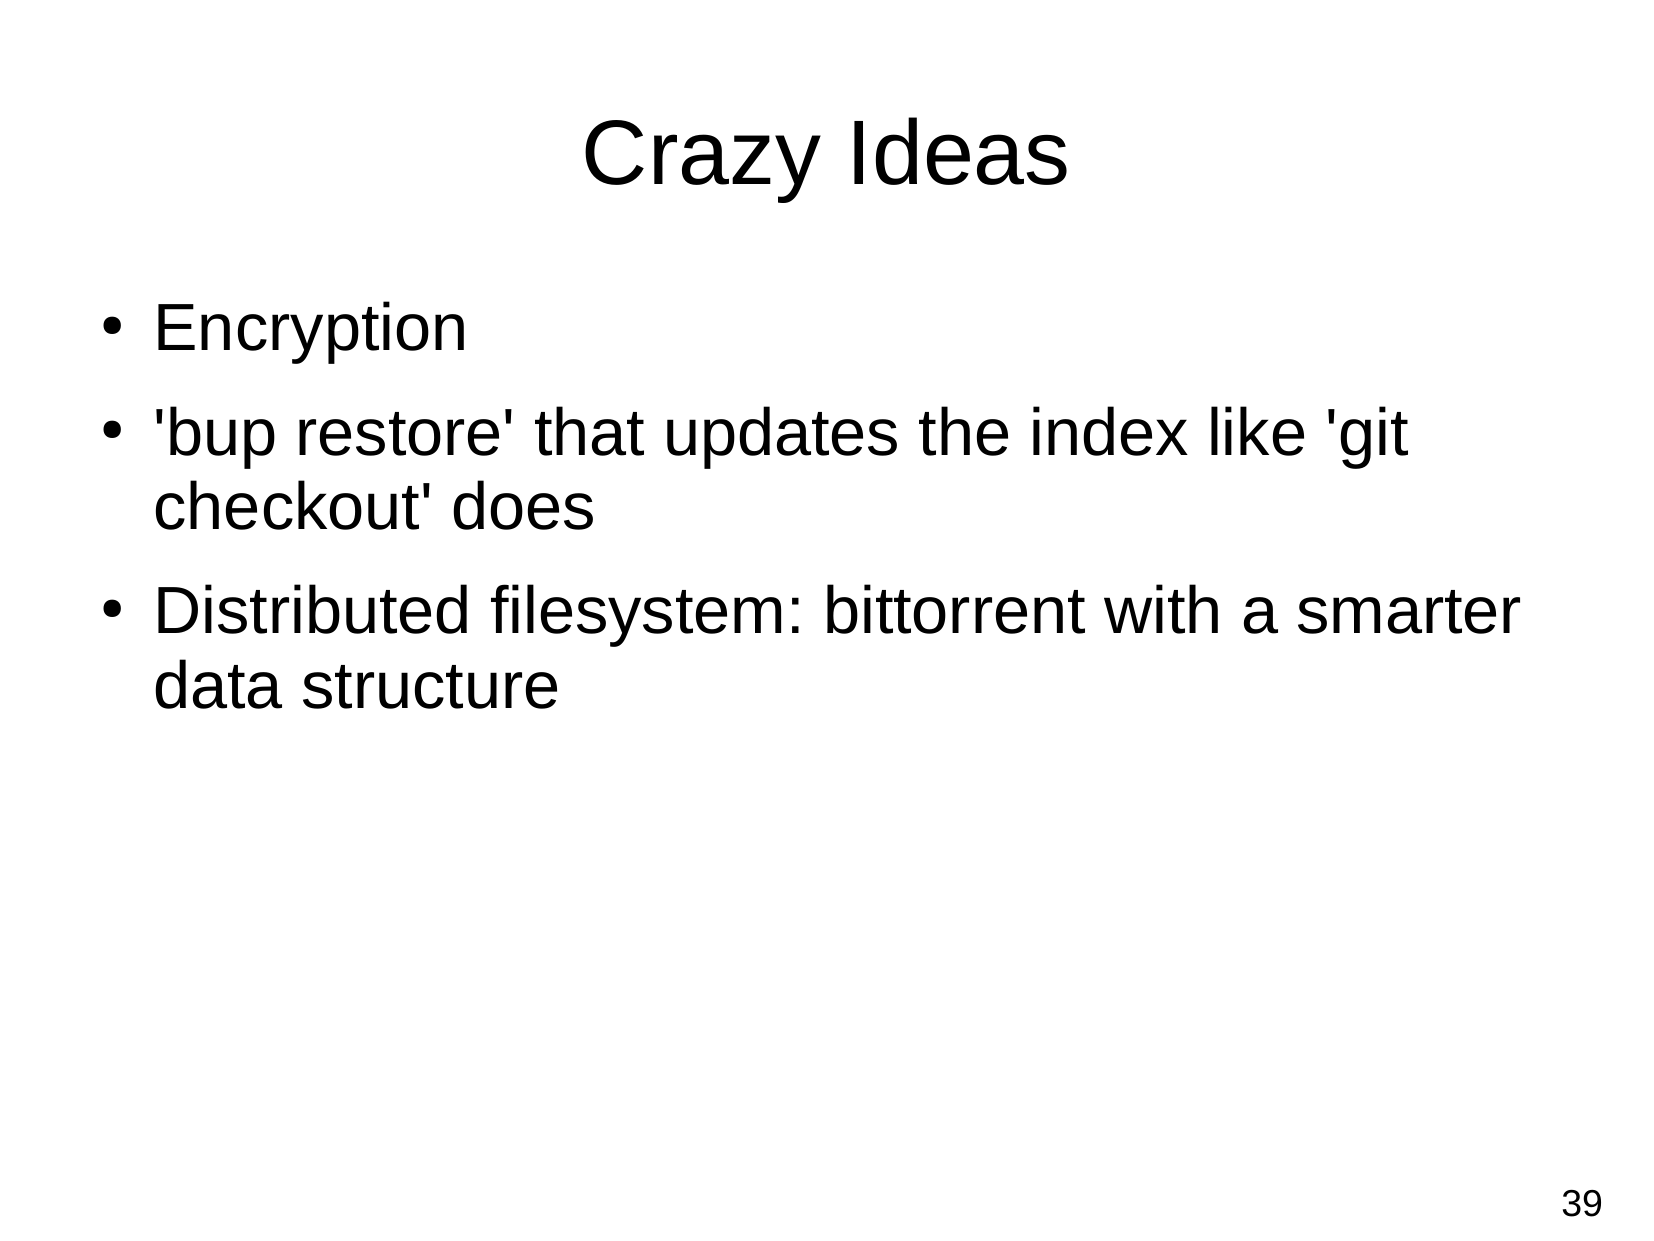

# Crazy Ideas
Encryption
'bup restore' that updates the index like 'git checkout' does
Distributed filesystem: bittorrent with a smarter data structure
39